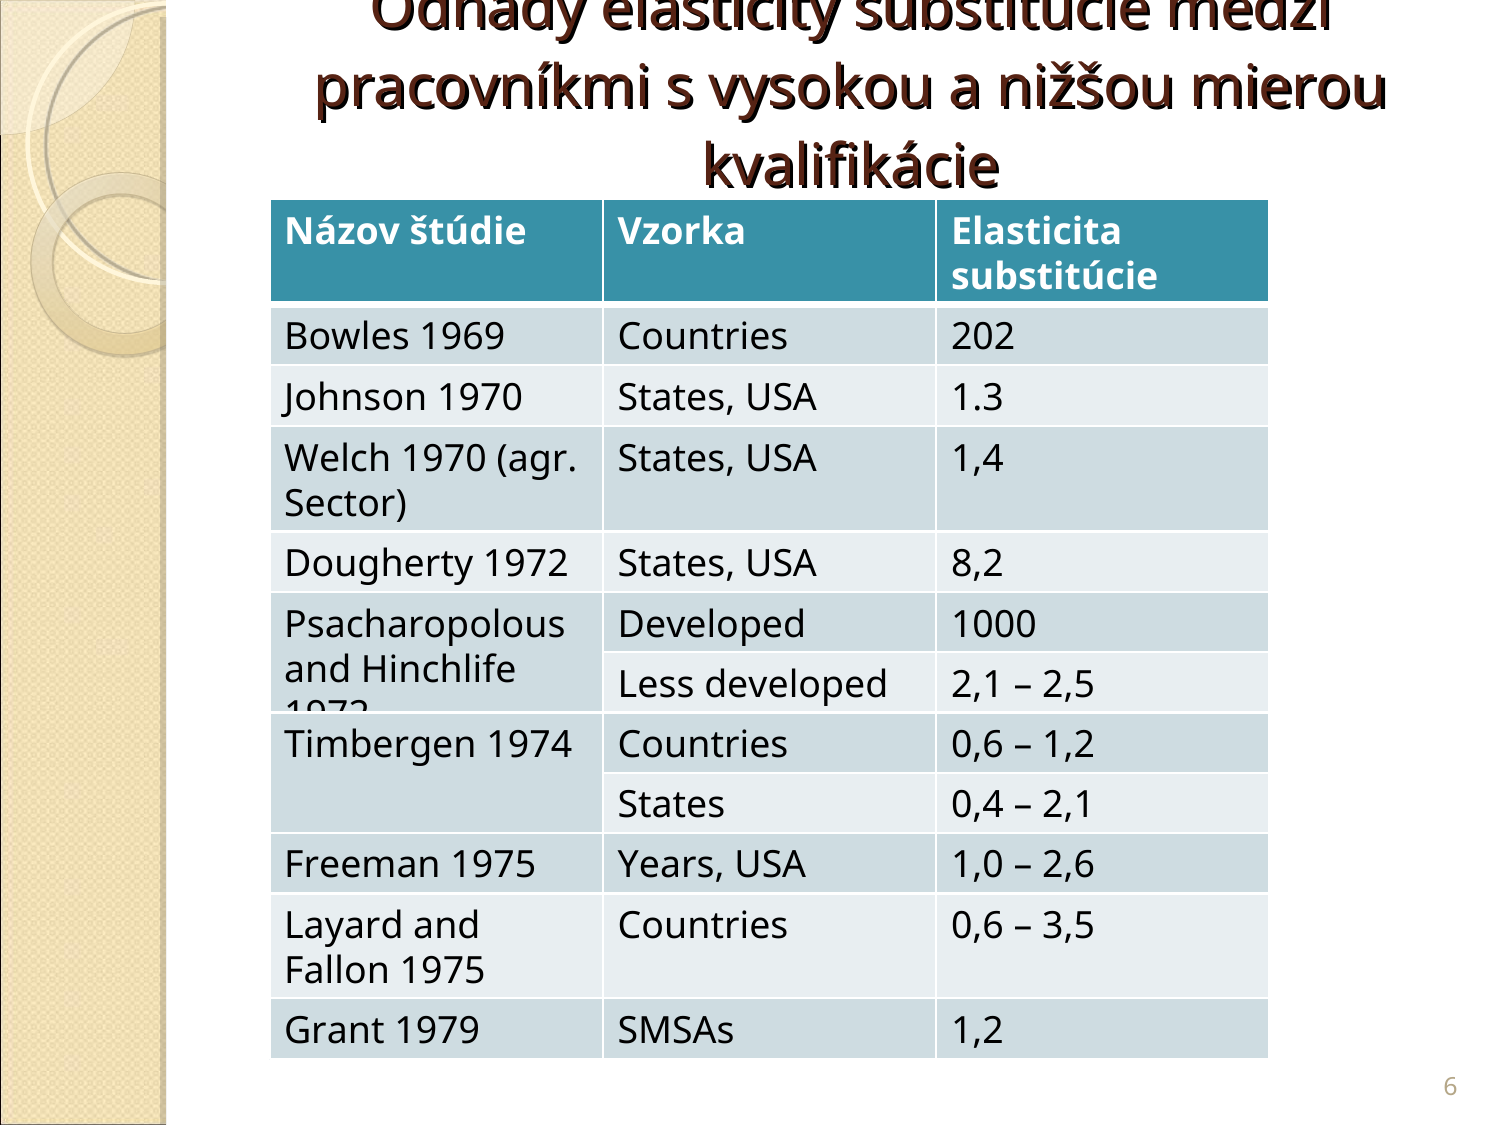

# Odhady elasticity substitúcie medzi pracovníkmi s vysokou a nižšou mierou kvalifikácie
Názov štúdie
Vzorka
Elasticita substitúcie
Bowles 1969
Countries
202
Johnson 1970
States, USA
1.3
Welch 1970 (agr. Sector)
States, USA
1,4
Dougherty 1972
States, USA
8,2
Psacharopolous and Hinchlife 1972
Developed
1000
Less developed
2,1 – 2,5
Timbergen 1974
Countries
0,6 – 1,2
States
0,4 – 2,1
Freeman 1975
Years, USA
1,0 – 2,6
Layard and Fallon 1975
Countries
0,6 – 3,5
Grant 1979
SMSAs
1,2